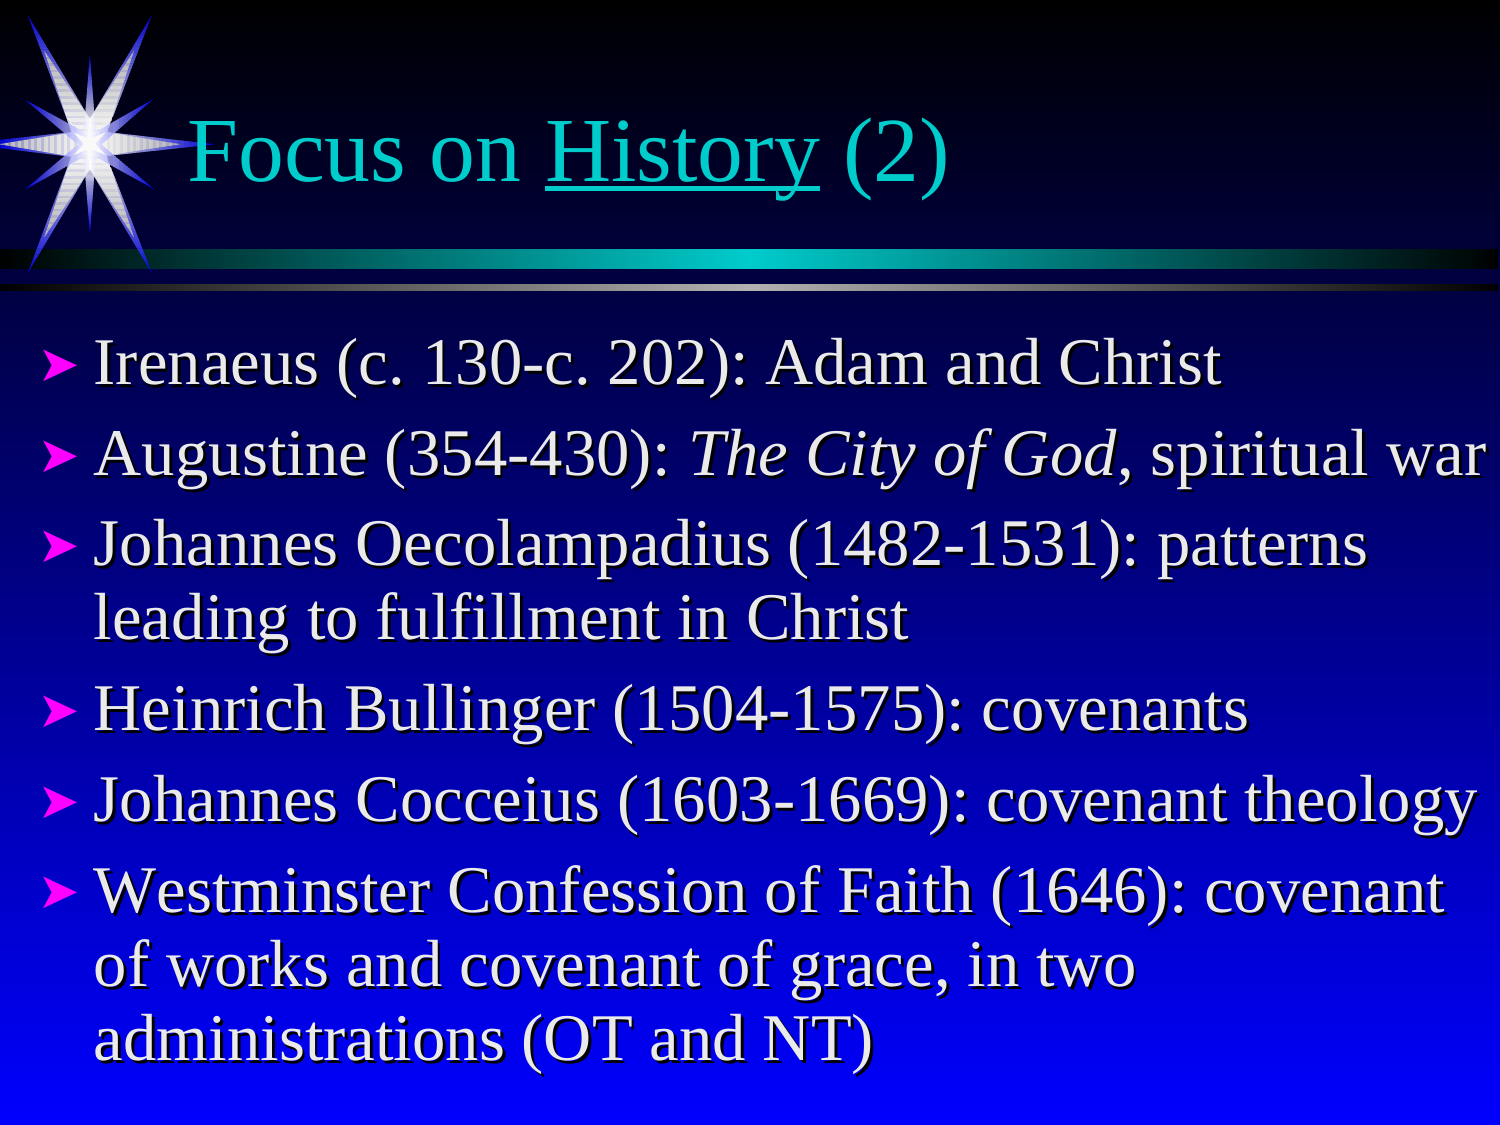

# Focus on History (2)
Irenaeus (c. 130-c. 202): Adam and Christ
Augustine (354-430): The City of God, spiritual war
Johannes Oecolampadius (1482-1531): patterns leading to fulfillment in Christ
Heinrich Bullinger (1504-1575): covenants
Johannes Cocceius (1603-1669): covenant theology
Westminster Confession of Faith (1646): covenant of works and covenant of grace, in two administrations (OT and NT)